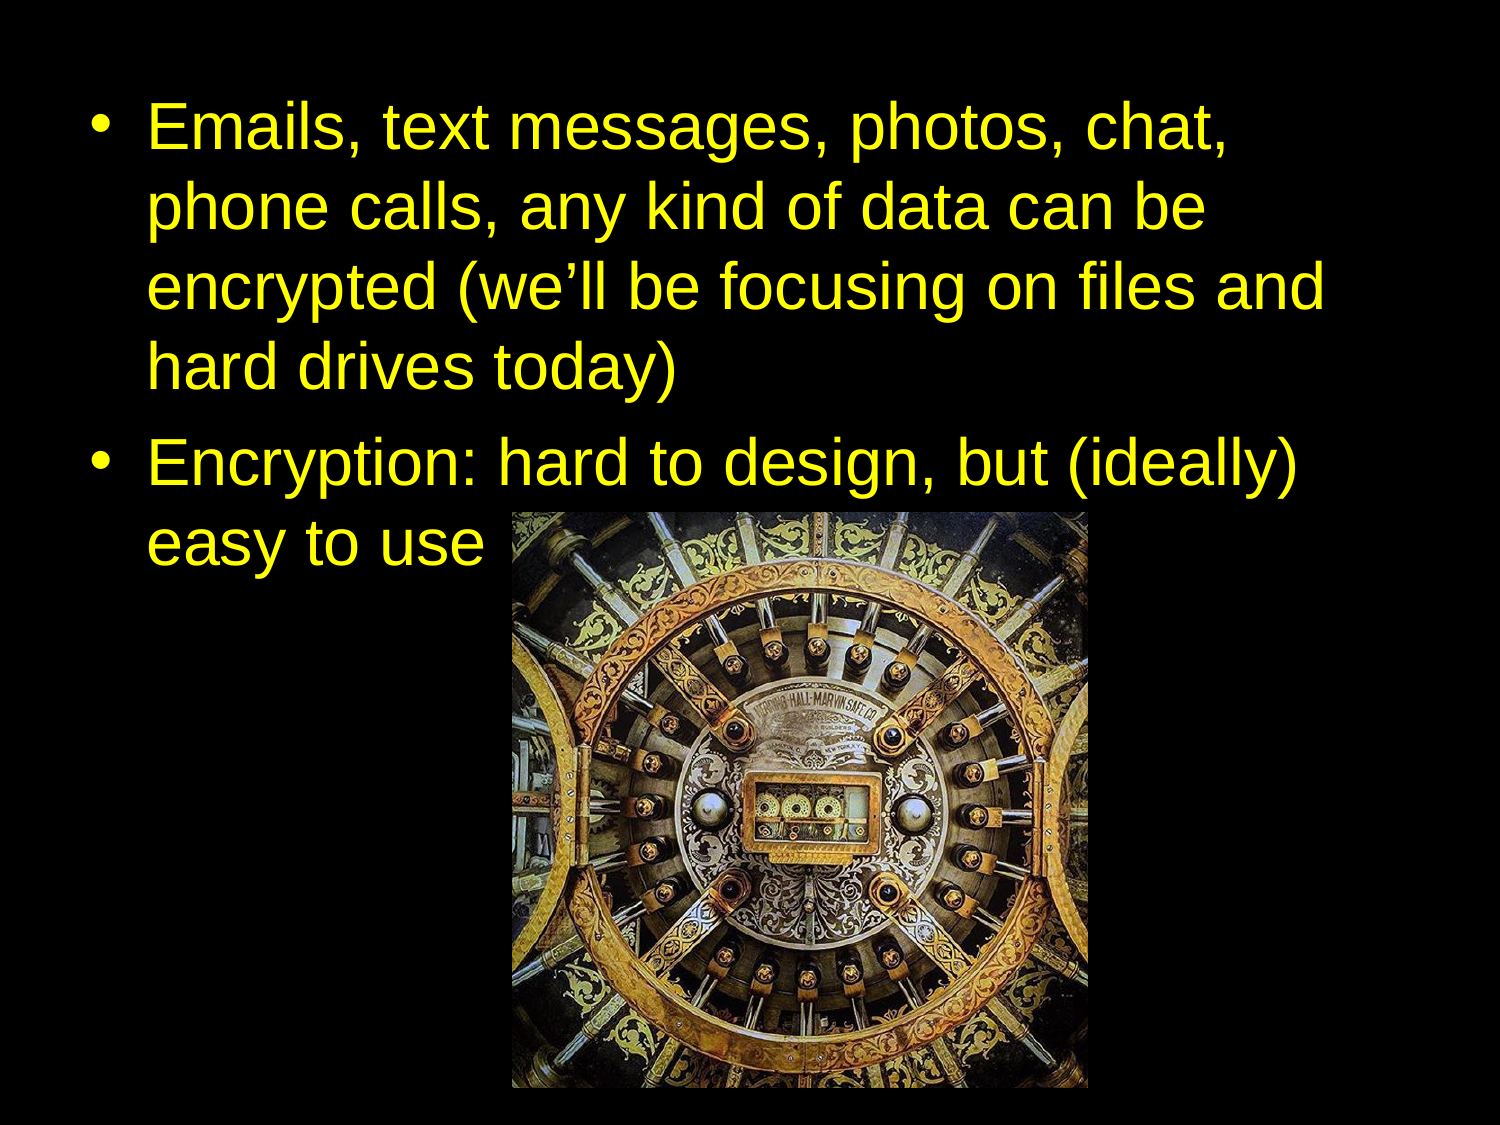

# Emails, text messages, photos, chat, phone calls, any kind of data can be encrypted (we’ll be focusing on files and hard drives today)
Encryption: hard to design, but (ideally) easy to use